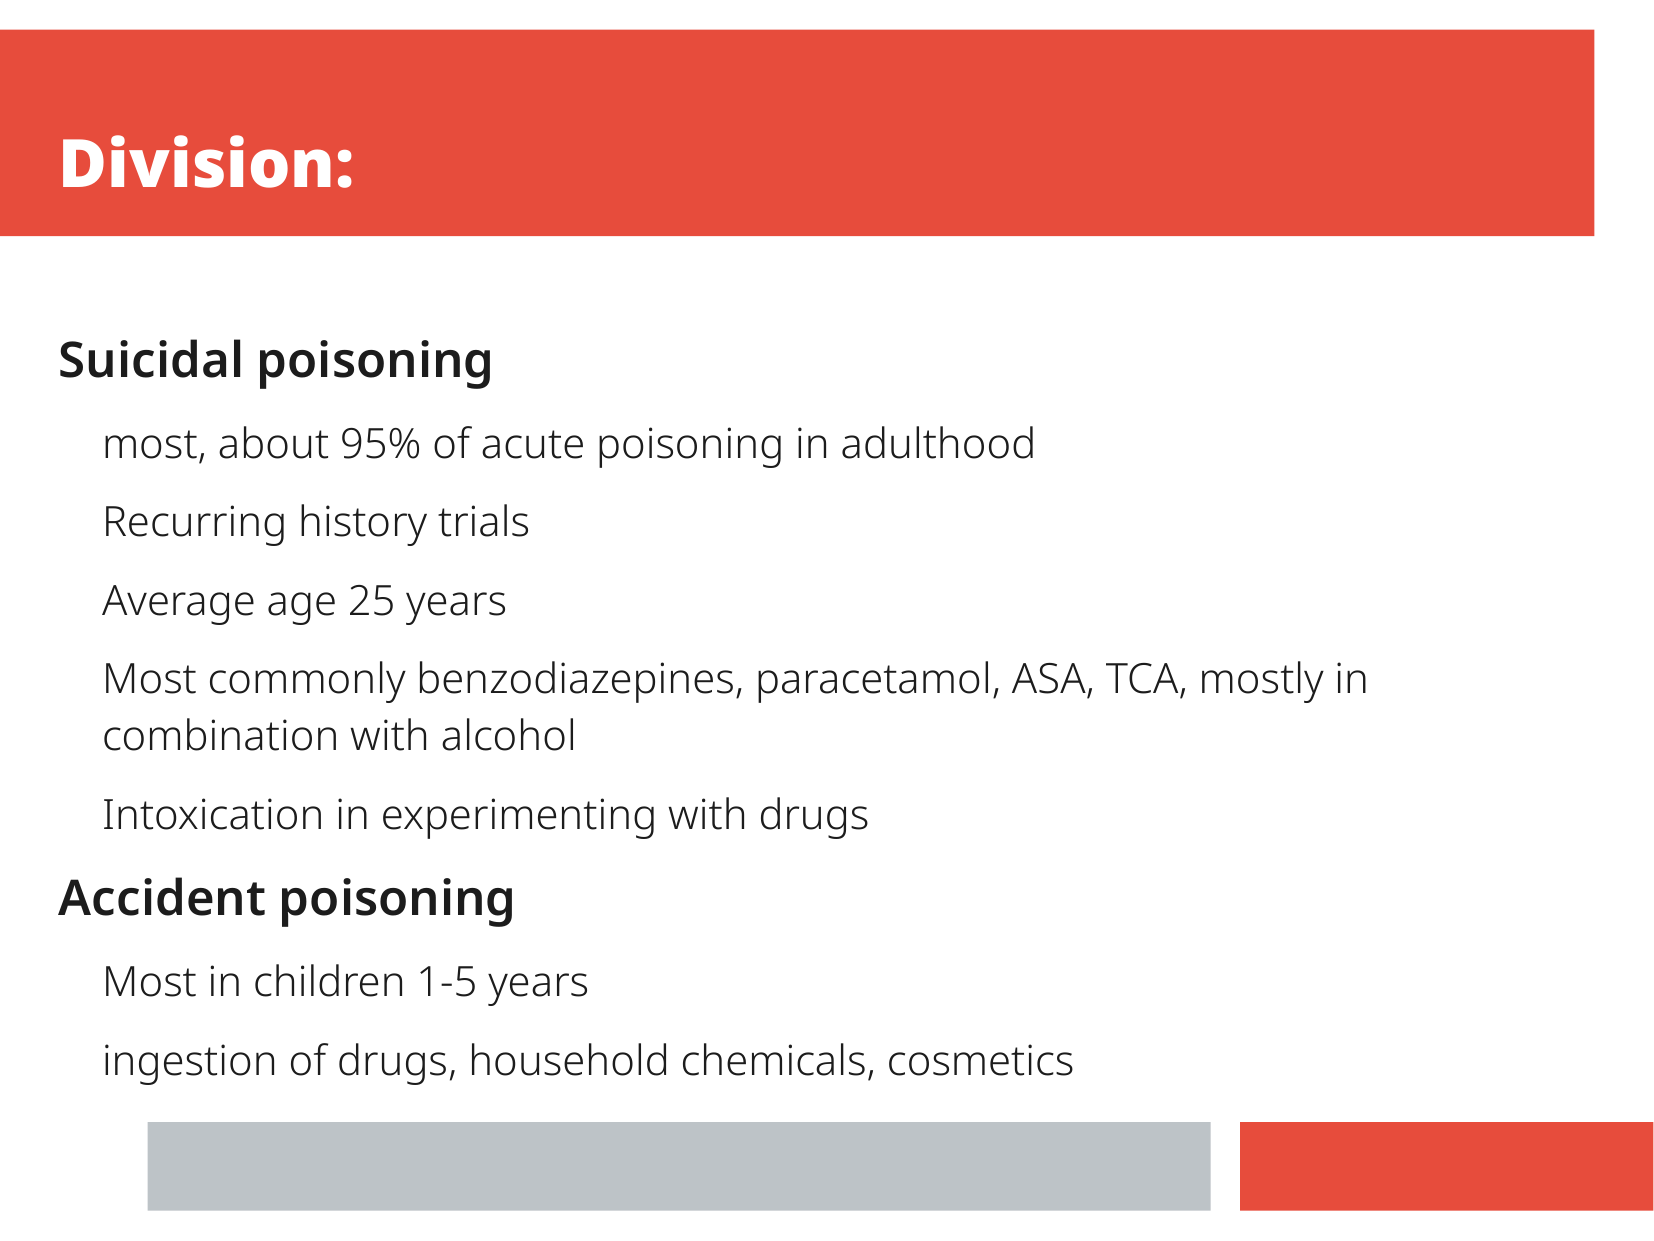

# Division:
Suicidal poisoning
most, about 95% of acute poisoning in adulthood
Recurring history trials
Average age 25 years
Most commonly benzodiazepines, paracetamol, ASA, TCA, mostly in combination with alcohol
Intoxication in experimenting with drugs
Accident poisoning
Most in children 1-5 years
ingestion of drugs, household chemicals, cosmetics